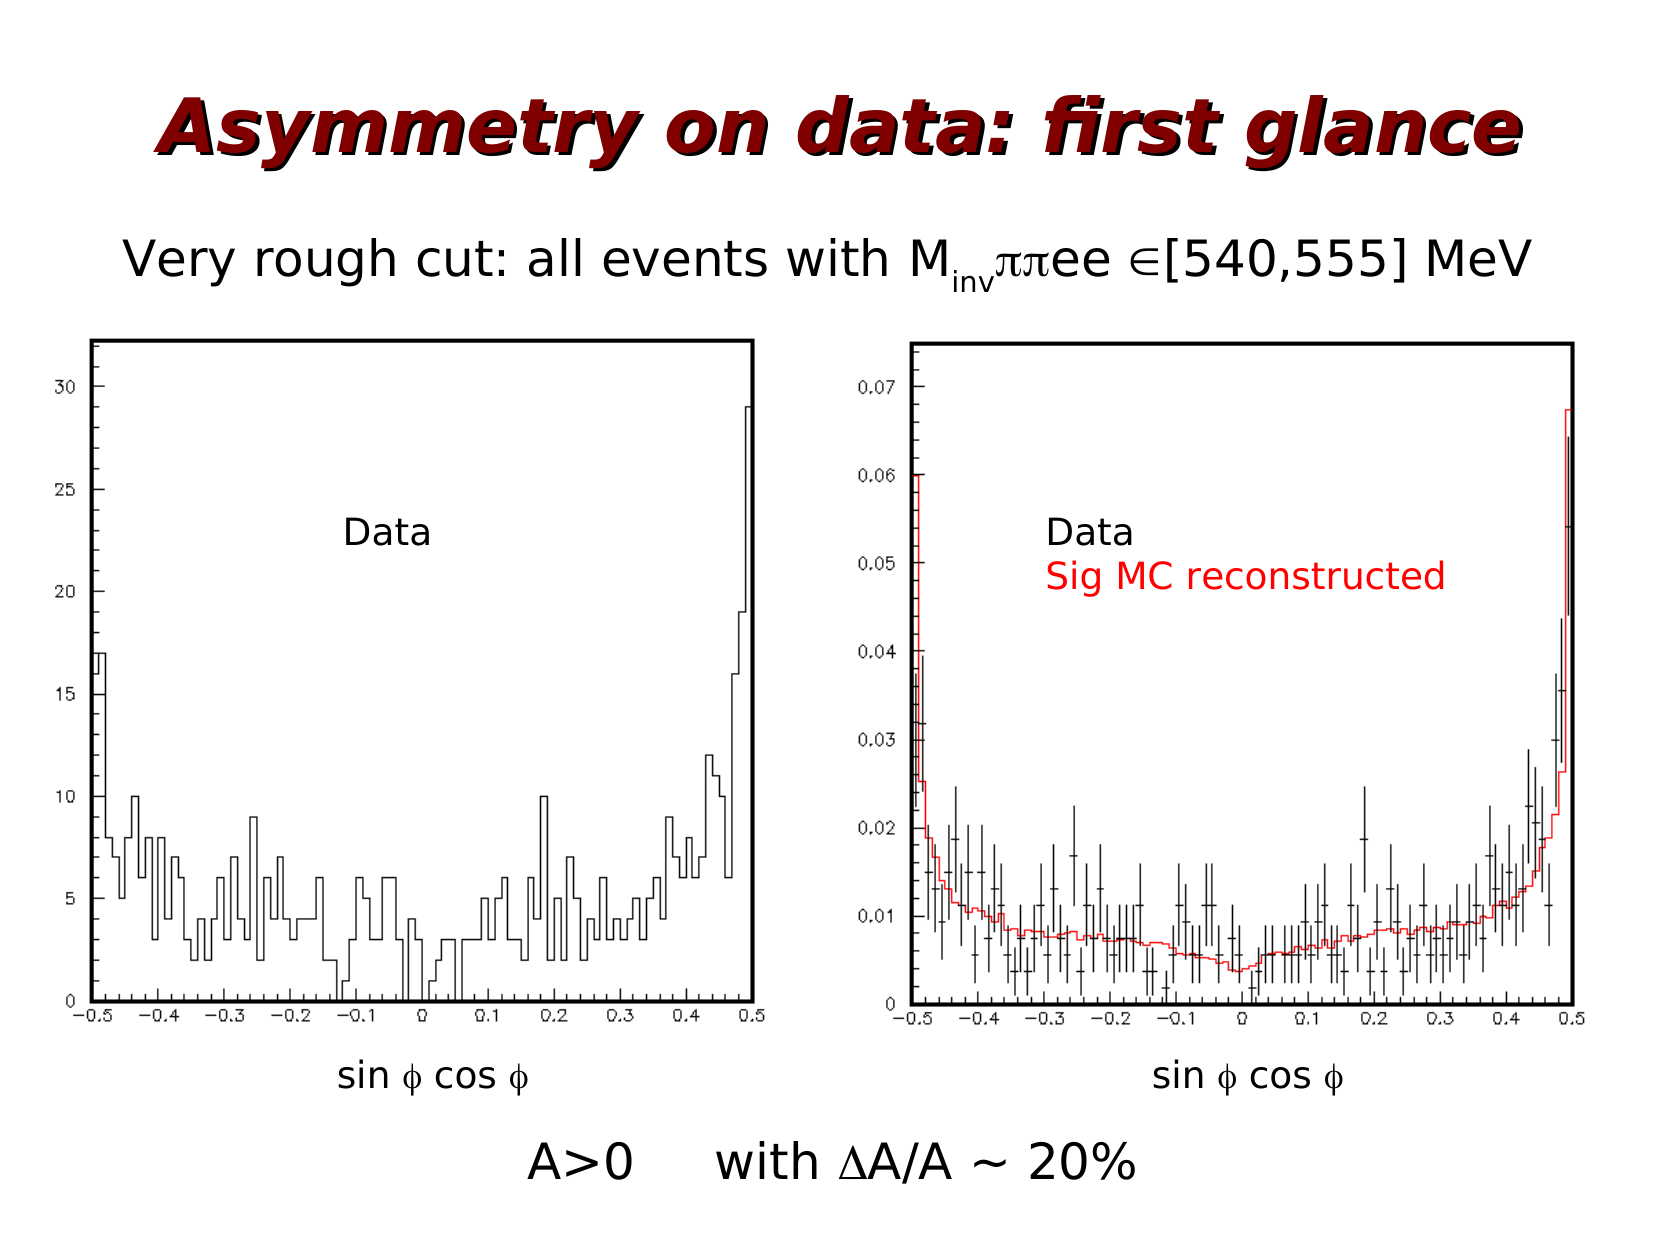

Asymmetry on data: first glance
Very rough cut: all events with Minvppee [540,555] MeV
Data
Sig MC reconstructed
Data
sin f cos f
sin f cos f
A>0 with DA/A ~ 20%